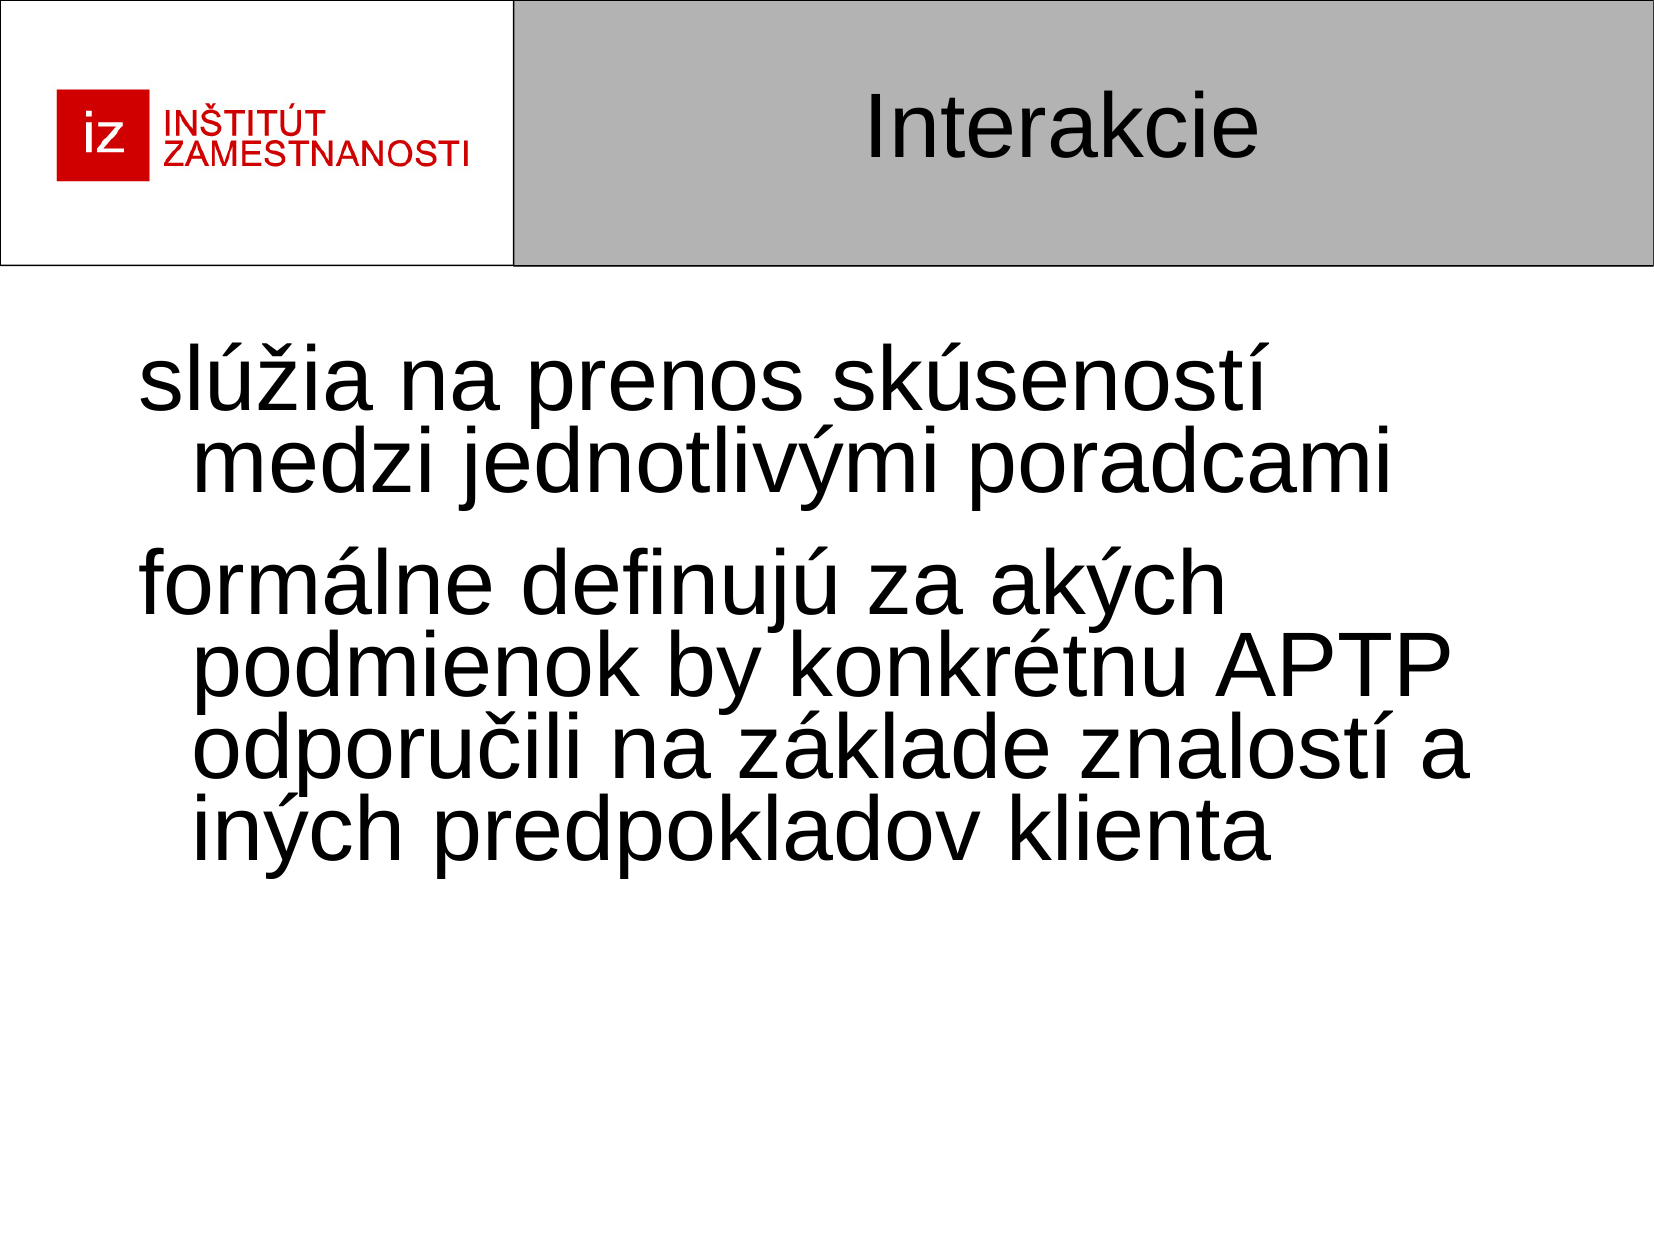

# Interakcie
slúžia na prenos skúseností medzi jednotlivými poradcami
formálne definujú za akých podmienok by konkrétnu APTP odporučili na základe znalostí a iných predpokladov klienta